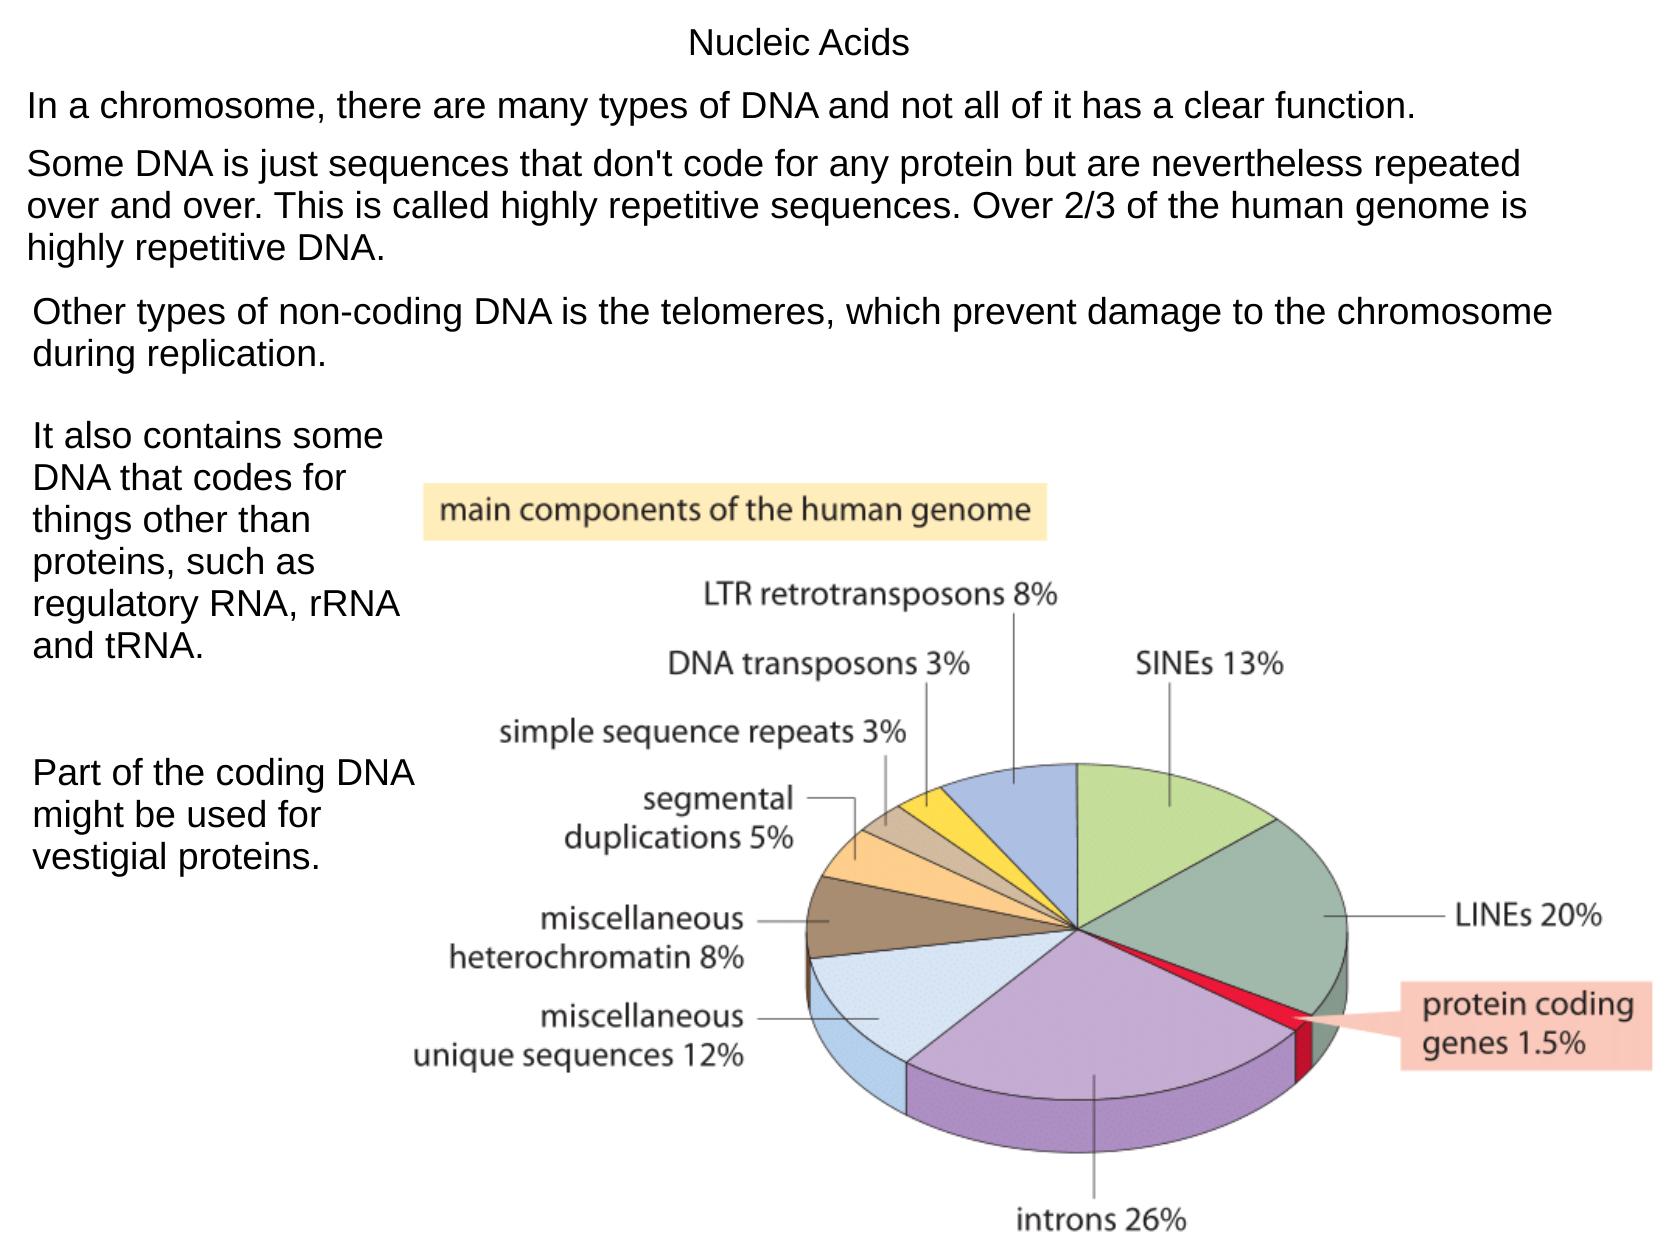

Nucleic Acids
In a chromosome, there are many types of DNA and not all of it has a clear function.
Some DNA is just sequences that don't code for any protein but are nevertheless repeated over and over. This is called highly repetitive sequences. Over 2/3 of the human genome is highly repetitive DNA.
Other types of non-coding DNA is the telomeres, which prevent damage to the chromosome during replication.
It also contains some DNA that codes for things other than proteins, such as regulatory RNA, rRNA and tRNA.
Part of the coding DNA might be used for vestigial proteins.